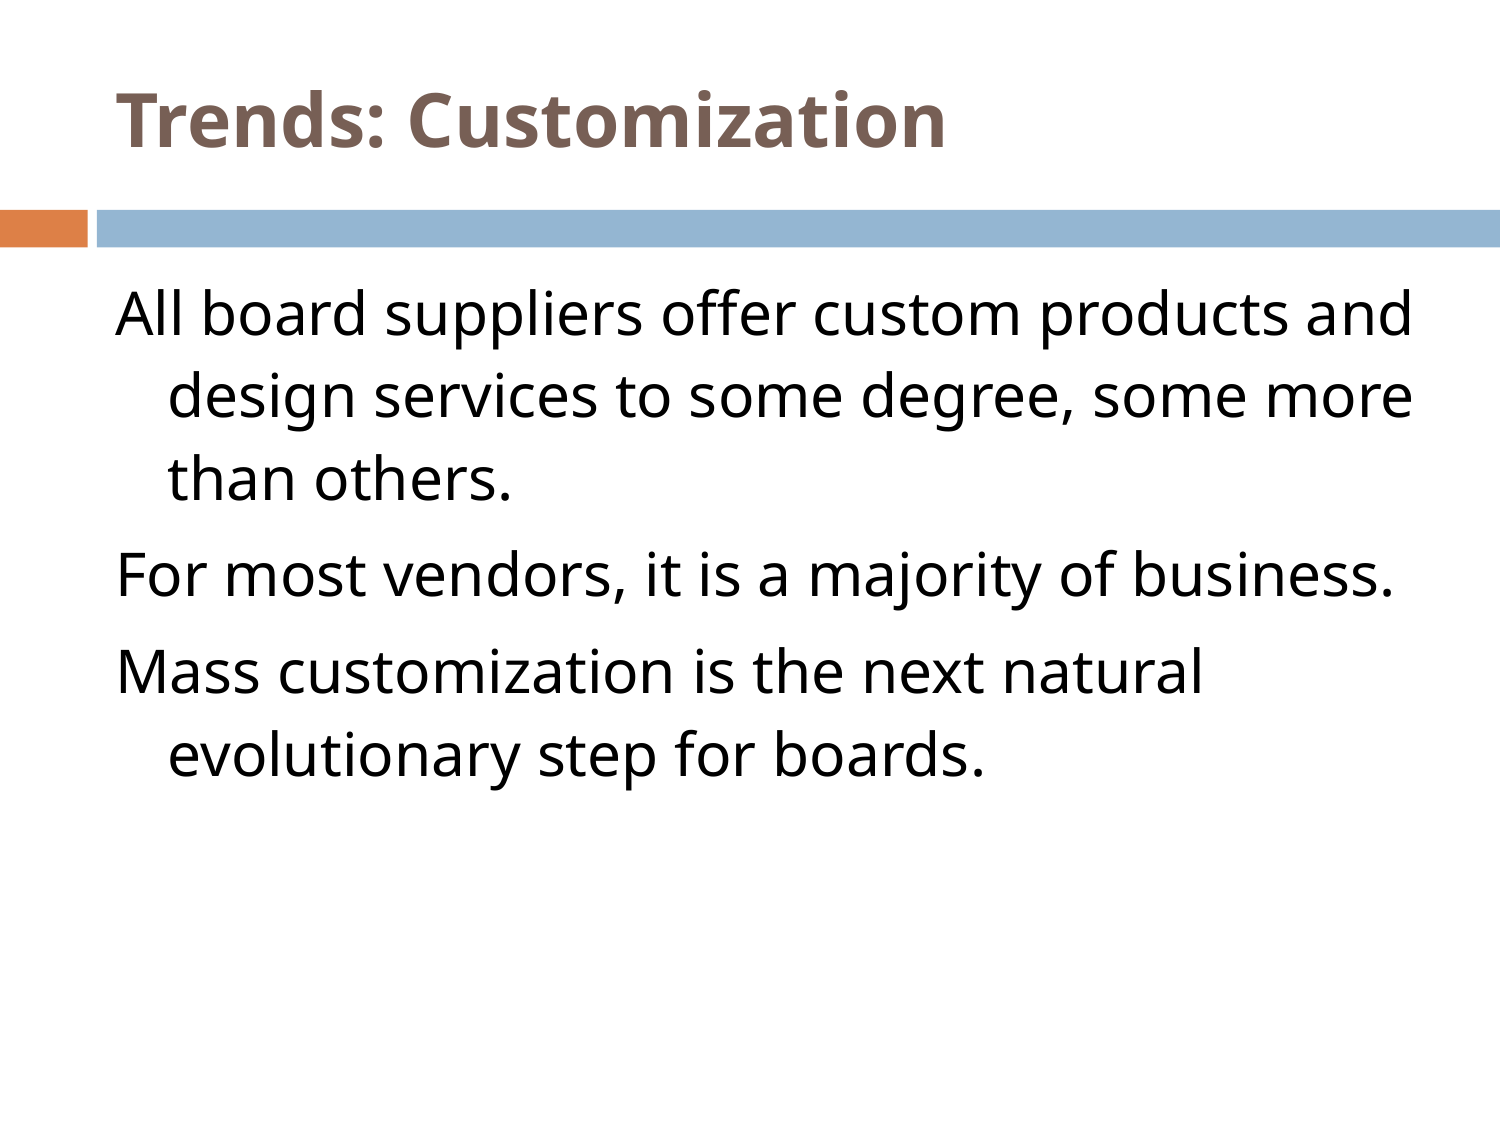

# Trends: Customization
All board suppliers offer custom products and design services to some degree, some more than others.
For most vendors, it is a majority of business.
Mass customization is the next natural evolutionary step for boards.